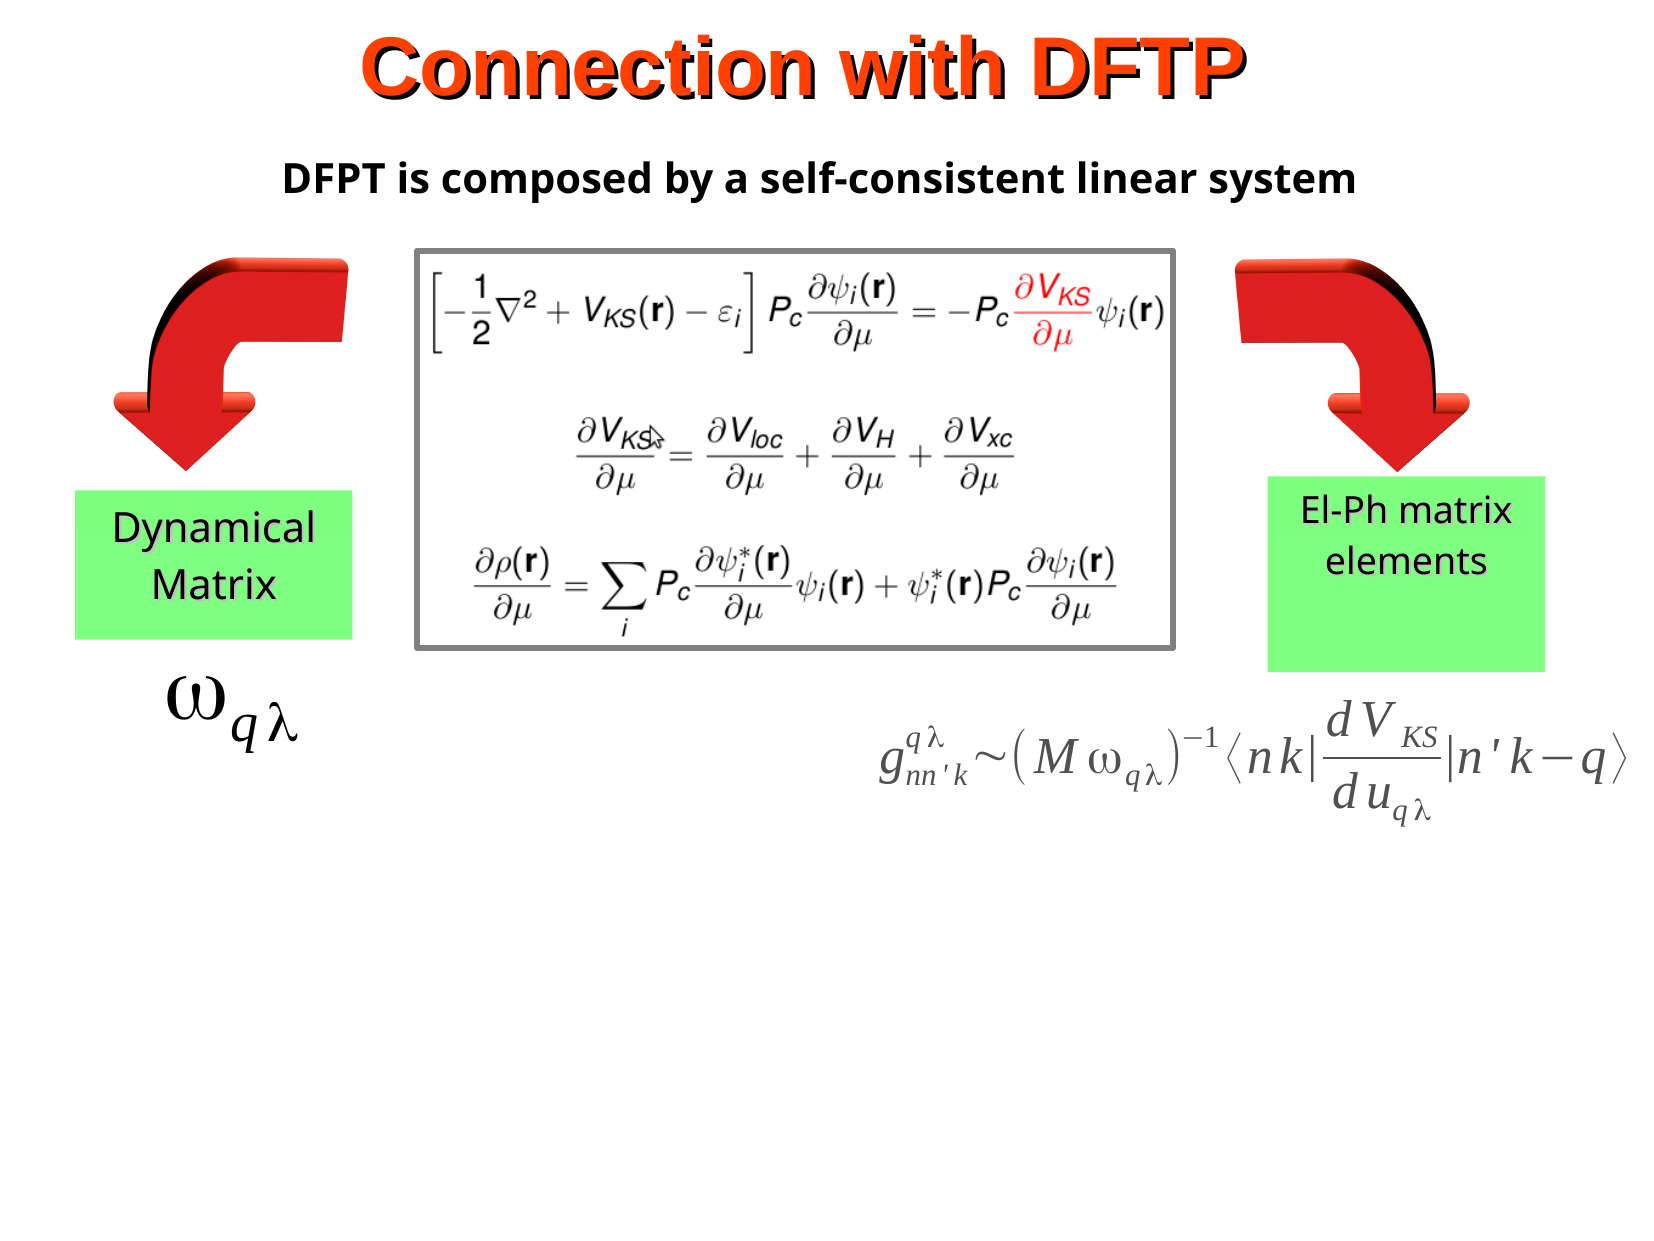

Connection with DFTP
DFPT is composed by a self-consistent linear system
El-Ph matrix elements
Dynamical Matrix